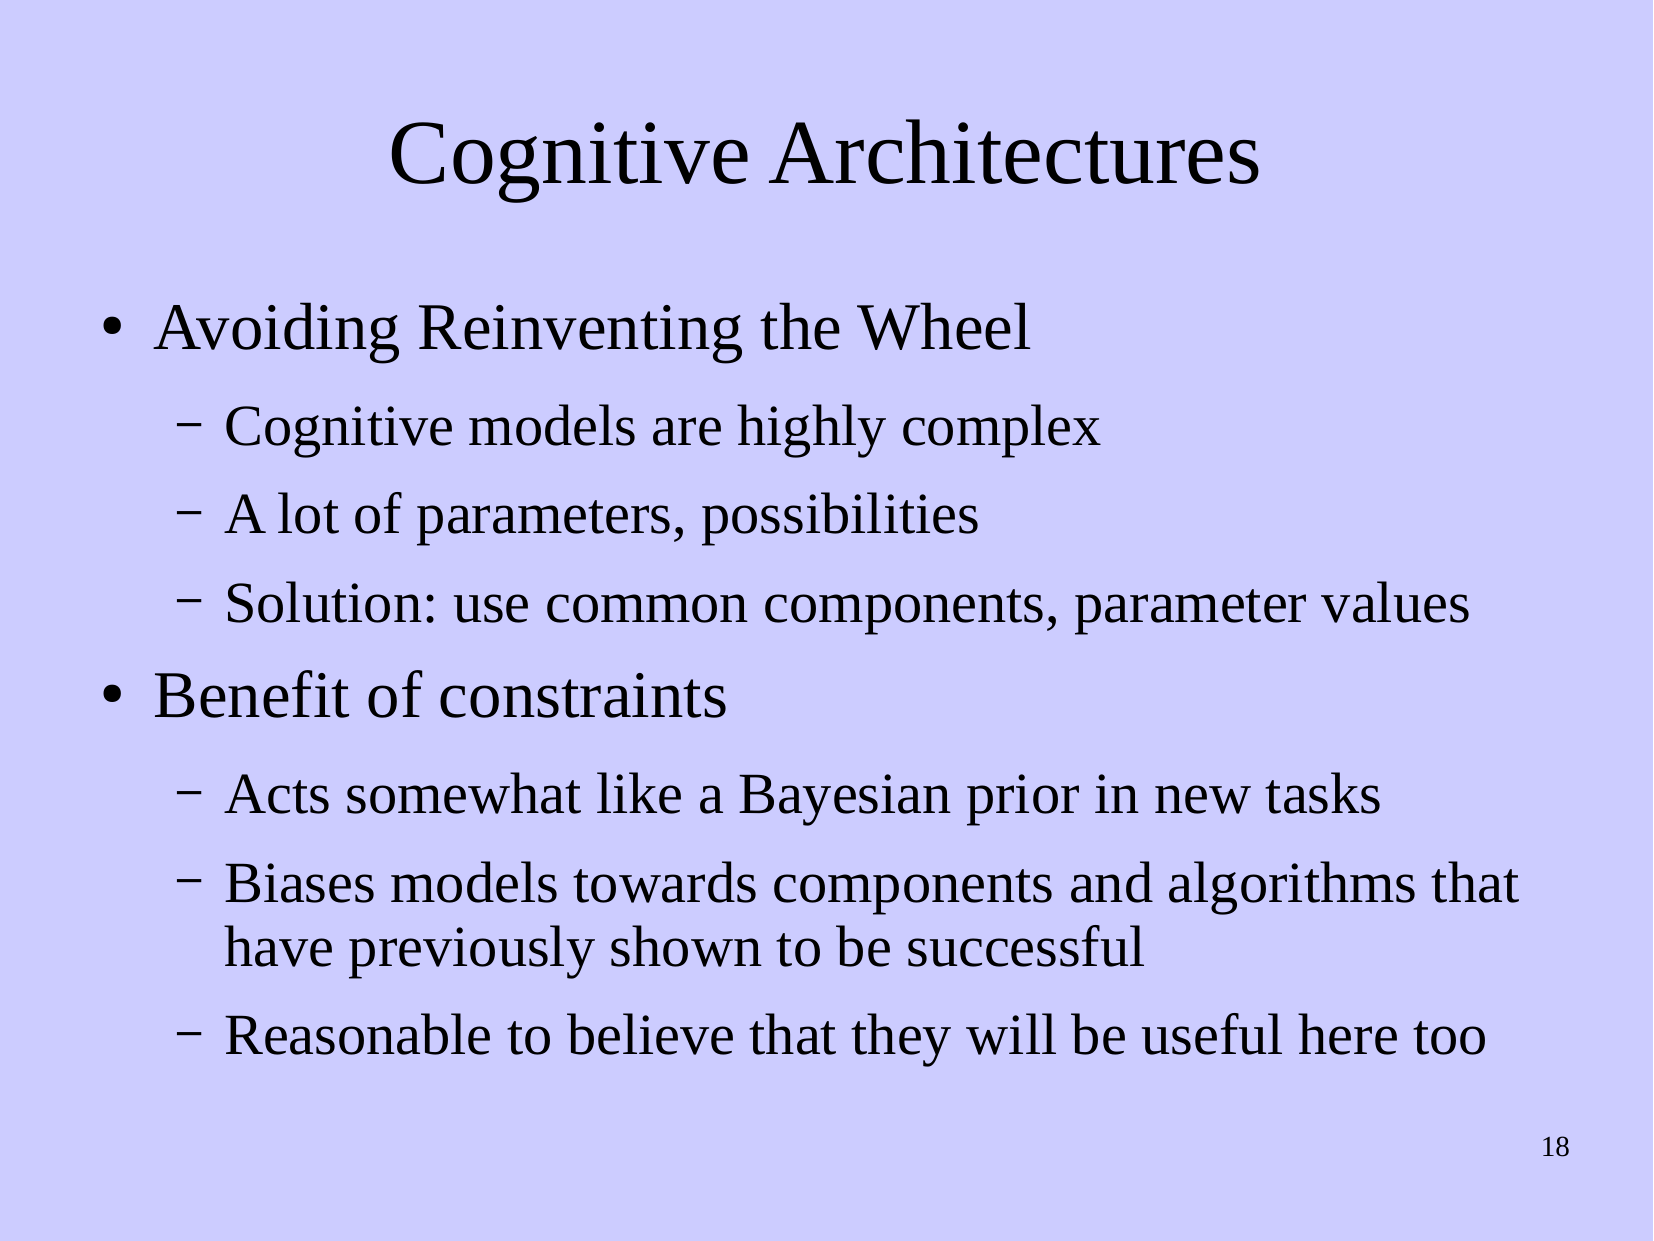

# Cognitive Architectures
Avoiding Reinventing the Wheel
Cognitive models are highly complex
A lot of parameters, possibilities
Solution: use common components, parameter values
Benefit of constraints
Acts somewhat like a Bayesian prior in new tasks
Biases models towards components and algorithms that have previously shown to be successful
Reasonable to believe that they will be useful here too
18